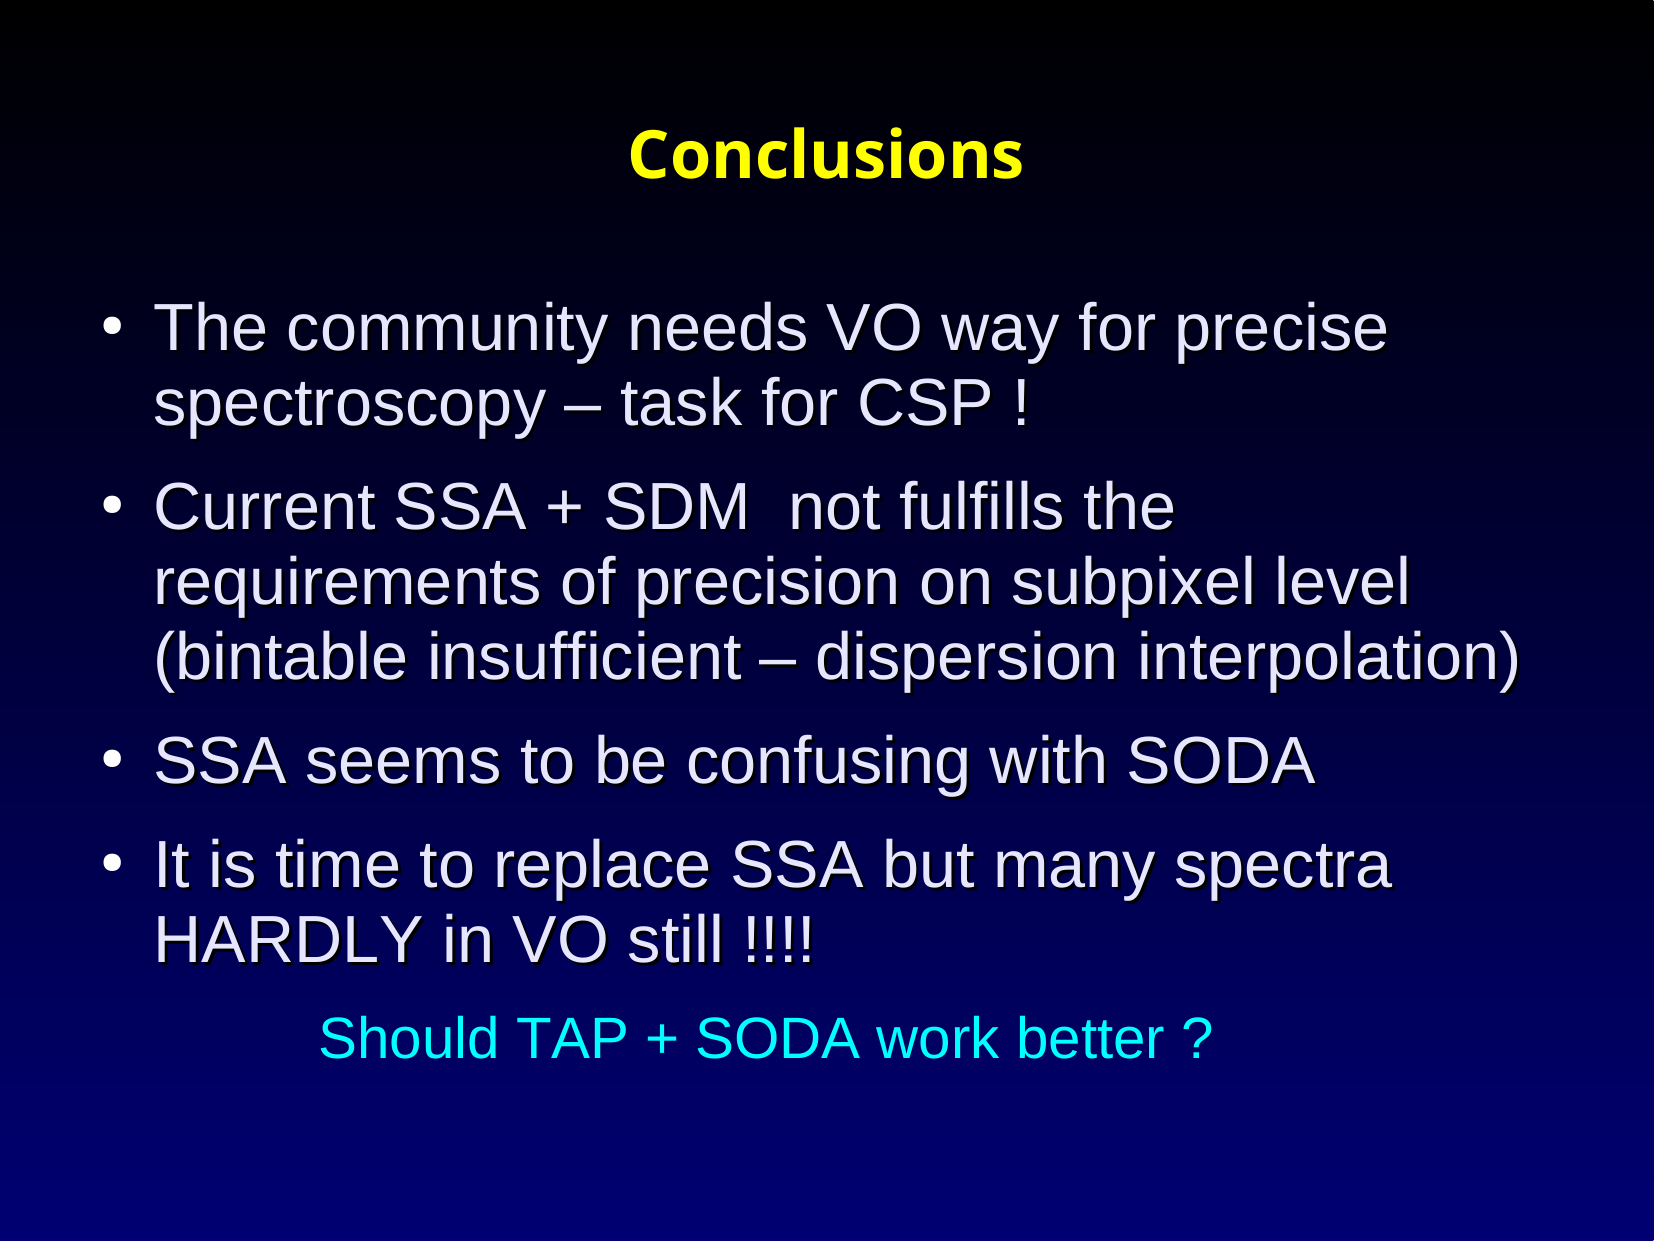

# Conclusions
The community needs VO way for precise spectroscopy – task for CSP !
Current SSA + SDM not fulfills the requirements of precision on subpixel level (bintable insufficient – dispersion interpolation)
SSA seems to be confusing with SODA
It is time to replace SSA but many spectra HARDLY in VO still !!!!
Should TAP + SODA work better ?